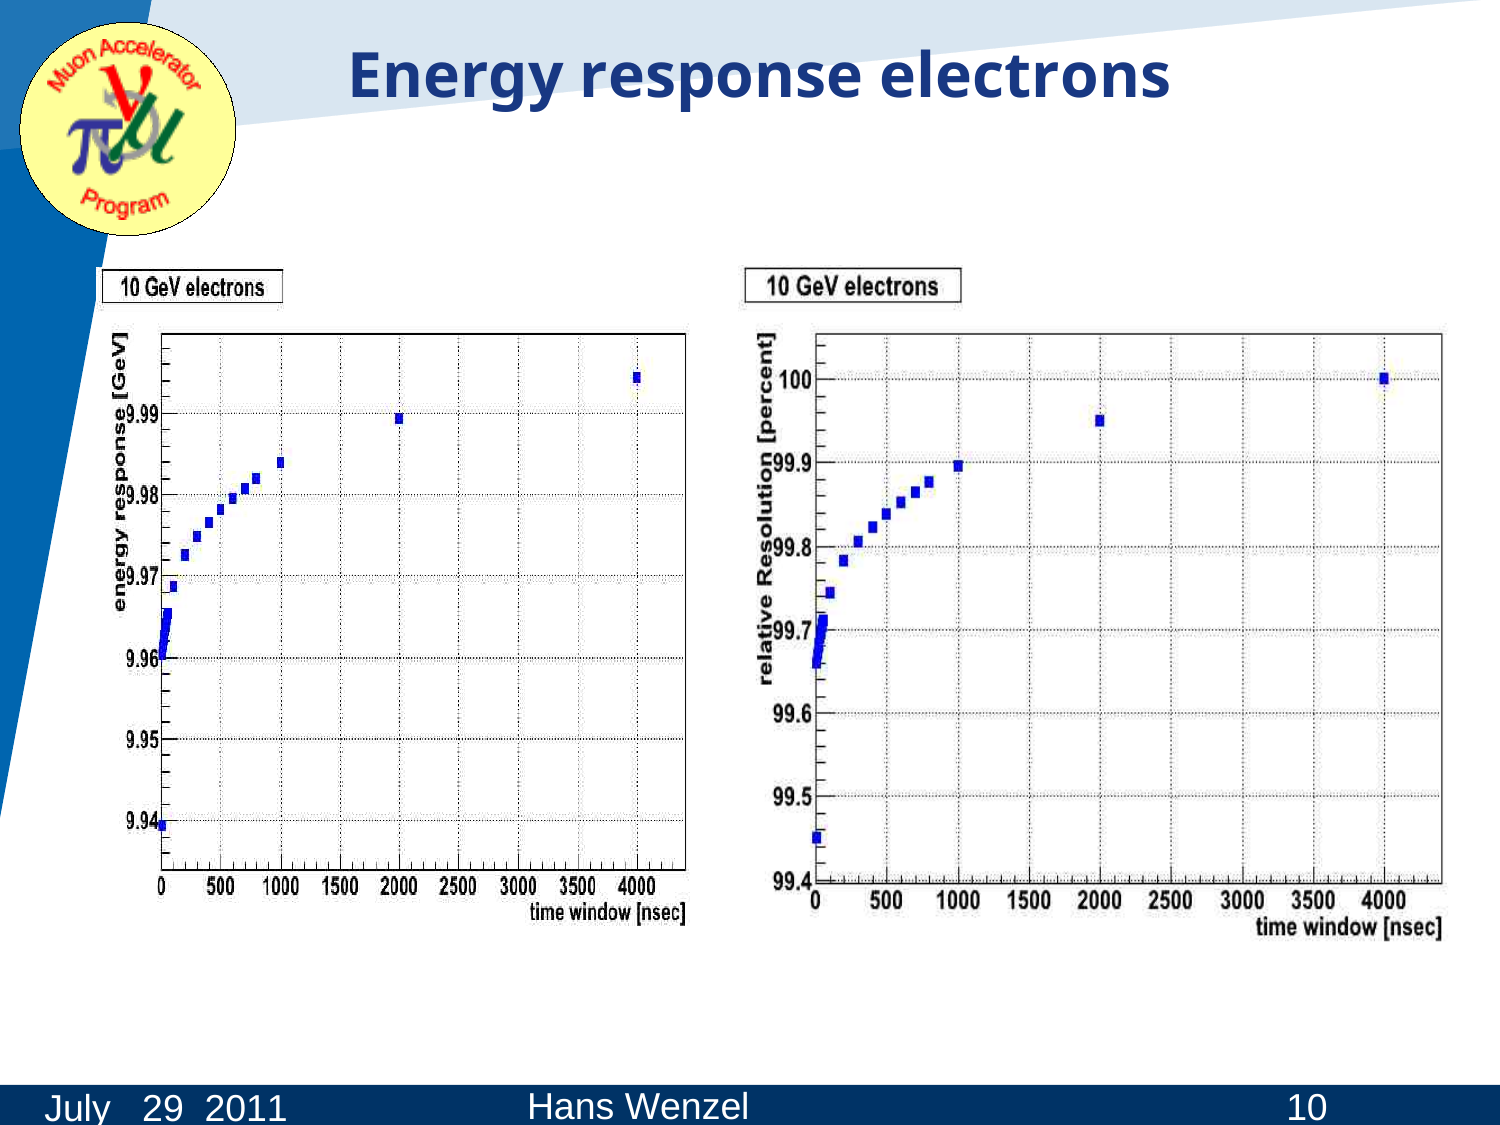

# Energy response electrons
Hans Wenzel
January 22 2009